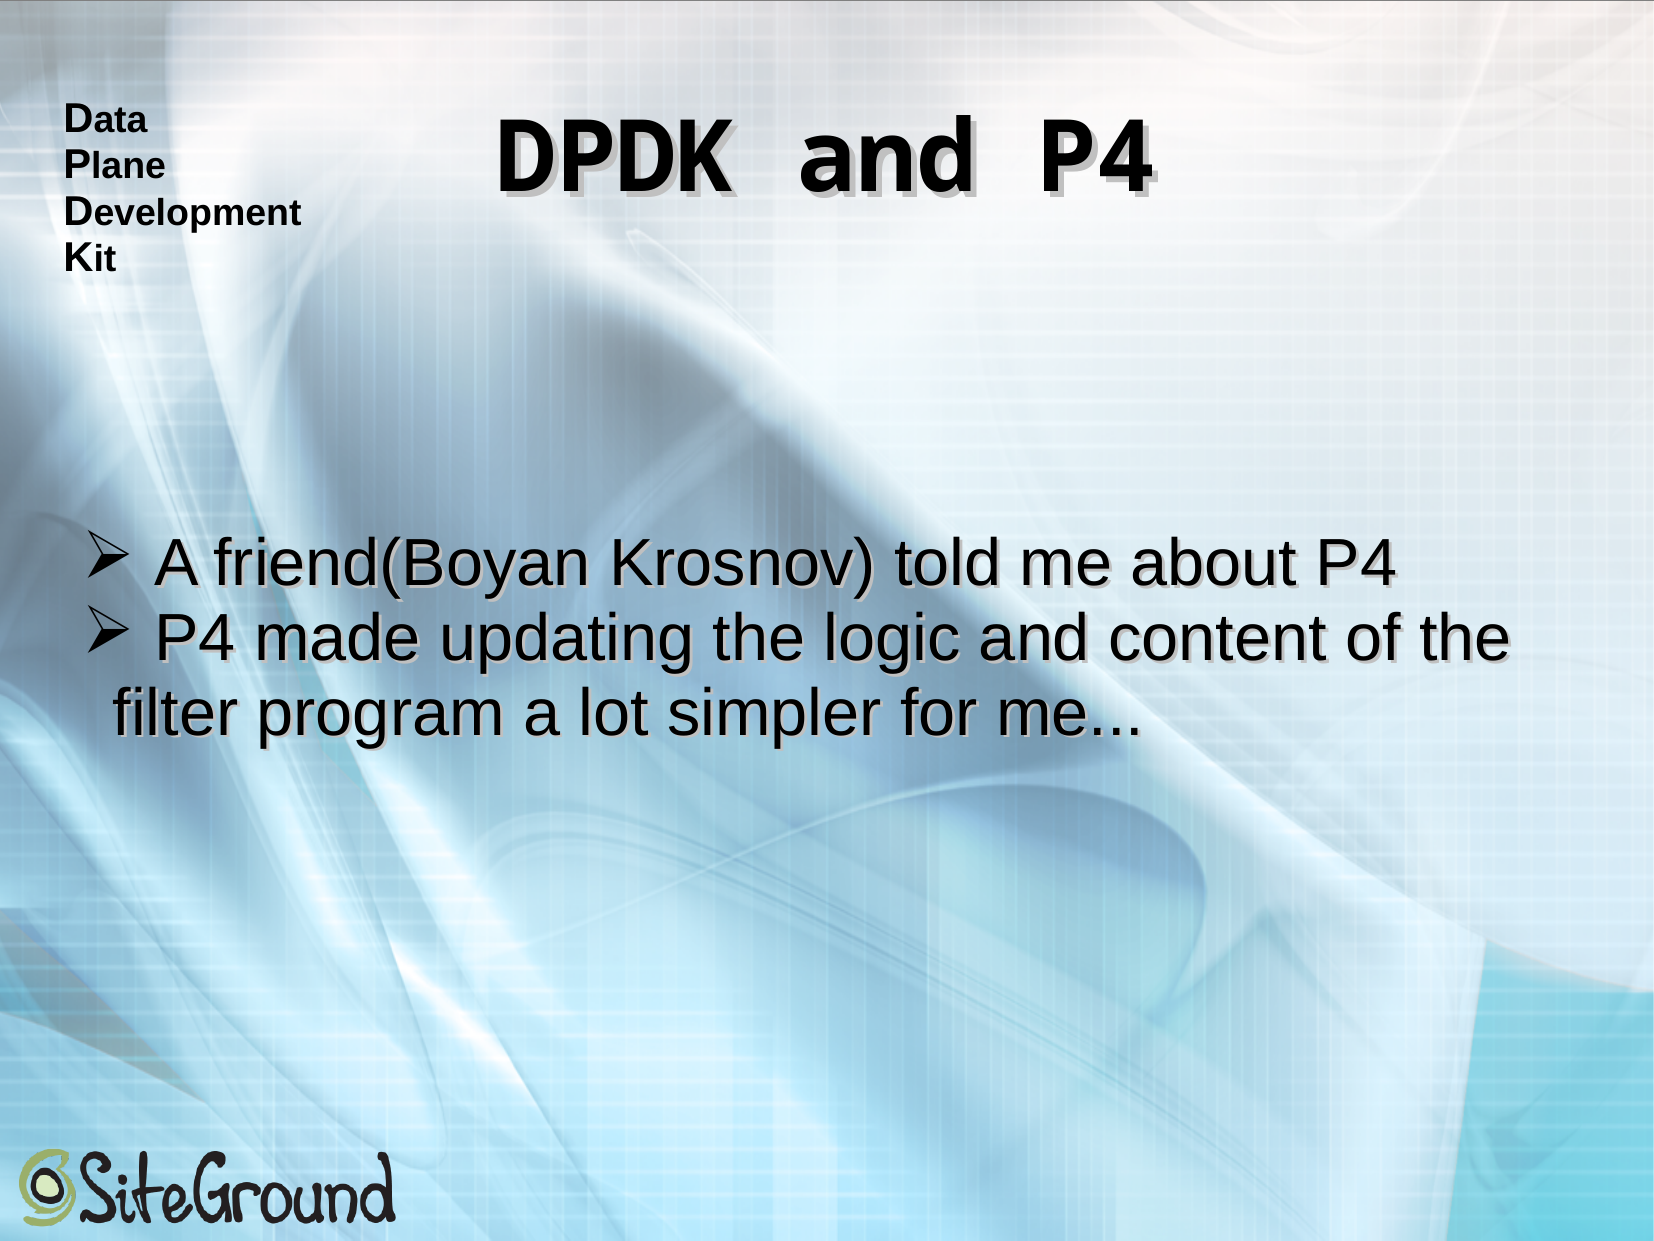

# DPDK and P4
Data
Plane
Development
Kit
 A friend(Boyan Krosnov) told me about P4
 P4 made updating the logic and content of the filter program a lot simpler for me...